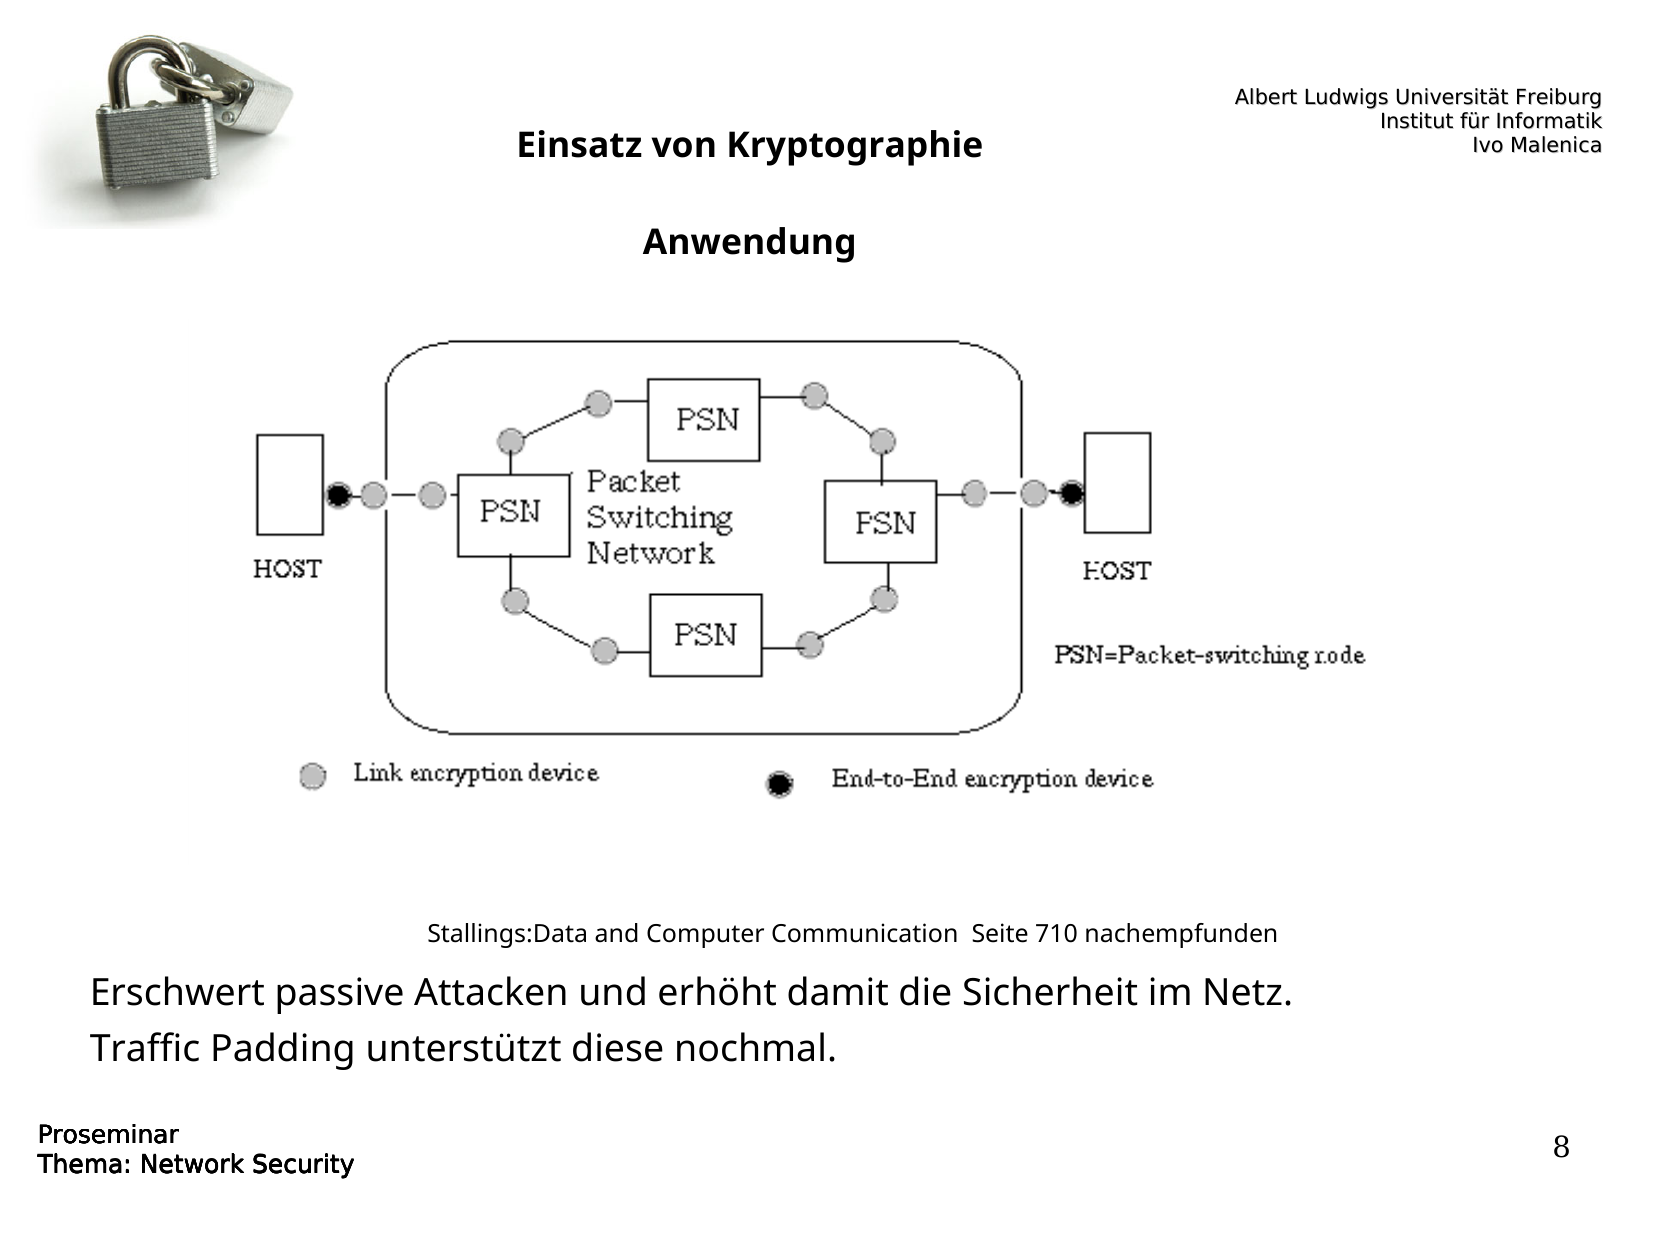

Albert Ludwigs Universität Freiburg
Institut für Informatik
Ivo Malenica
Einsatz von Kryptographie
Anwendung
Stallings:Data and Computer Communication Seite 710 nachempfunden
Erschwert passive Attacken und erhöht damit die Sicherheit im Netz.
Traffic Padding unterstützt diese nochmal.
# Proseminar Thema: Network Security
Proseminar
Thema: Network Security
Proseminar
Thema: Network Security
Proseminar
Thema: Network Security
Proseminar
Thema: Network Security
8